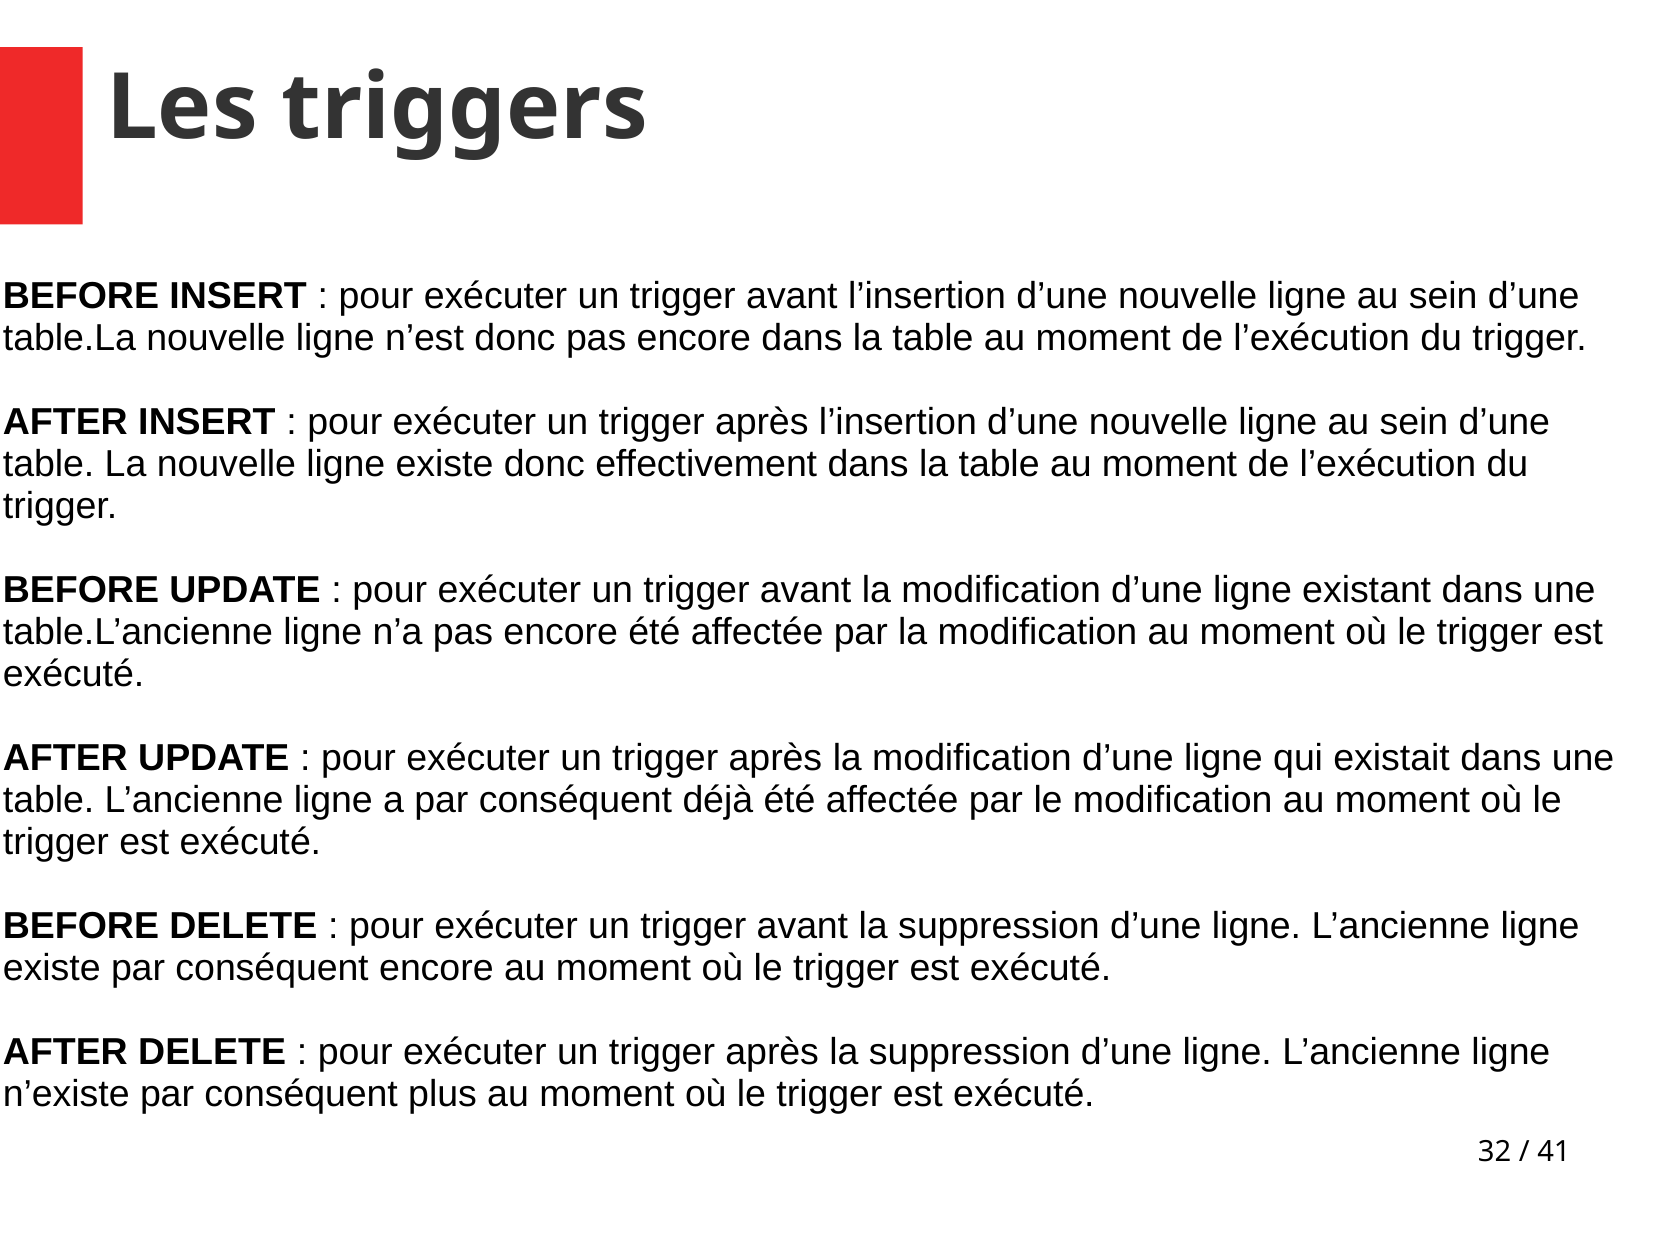

# Les triggers
BEFORE INSERT : pour exécuter un trigger avant l’insertion d’une nouvelle ligne au sein d’une table.La nouvelle ligne n’est donc pas encore dans la table au moment de l’exécution du trigger.
AFTER INSERT : pour exécuter un trigger après l’insertion d’une nouvelle ligne au sein d’une table. La nouvelle ligne existe donc effectivement dans la table au moment de l’exécution du trigger.
BEFORE UPDATE : pour exécuter un trigger avant la modification d’une ligne existant dans une table.L’ancienne ligne n’a pas encore été affectée par la modification au moment où le trigger est exécuté.
AFTER UPDATE : pour exécuter un trigger après la modification d’une ligne qui existait dans une
table. L’ancienne ligne a par conséquent déjà été affectée par le modification au moment où le trigger est exécuté.
BEFORE DELETE : pour exécuter un trigger avant la suppression d’une ligne. L’ancienne ligne existe par conséquent encore au moment où le trigger est exécuté.
AFTER DELETE : pour exécuter un trigger après la suppression d’une ligne. L’ancienne ligne n’existe par conséquent plus au moment où le trigger est exécuté.
32